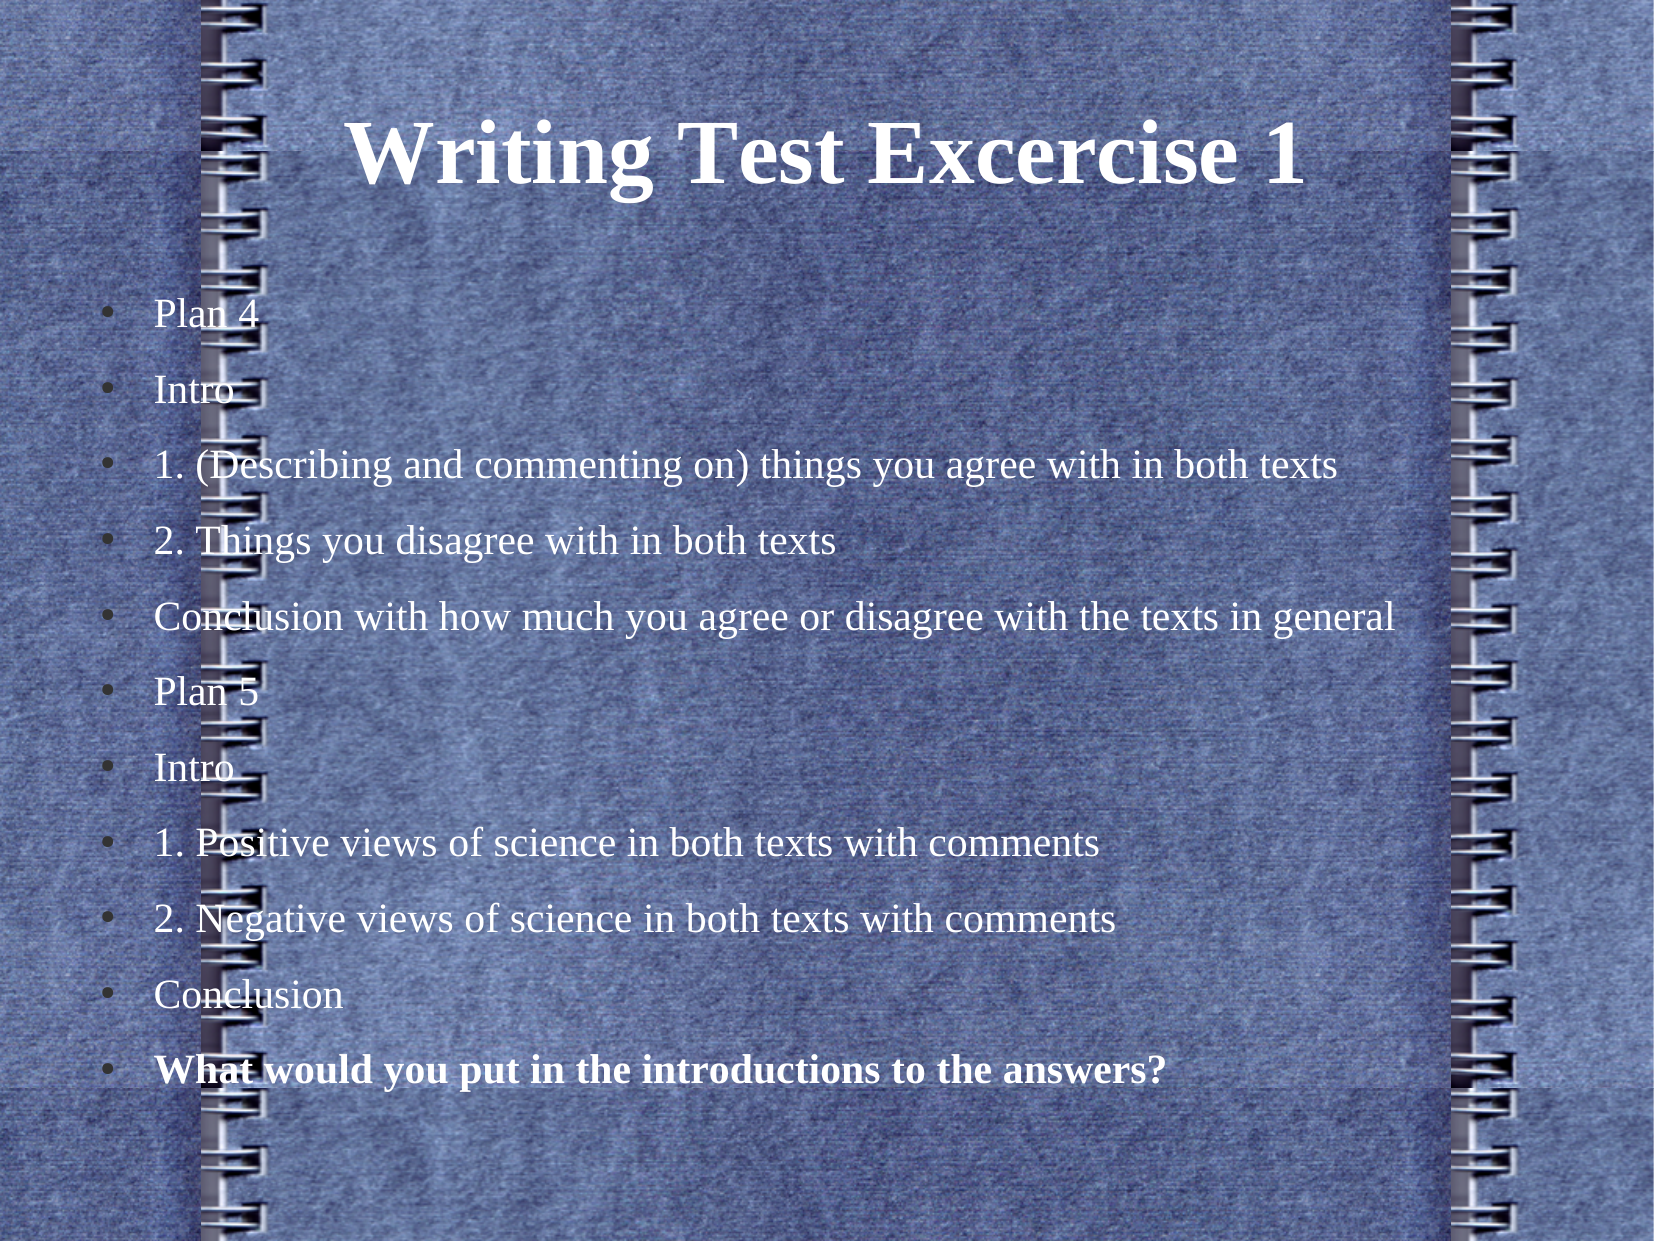

# Writing Test Excercise 1
Plan 4
Intro
1. (Describing and commenting on) things you agree with in both texts
2. Things you disagree with in both texts
Conclusion with how much you agree or disagree with the texts in general
Plan 5
Intro
1. Positive views of science in both texts with comments
2. Negative views of science in both texts with comments
Conclusion
What would you put in the introductions to the answers?